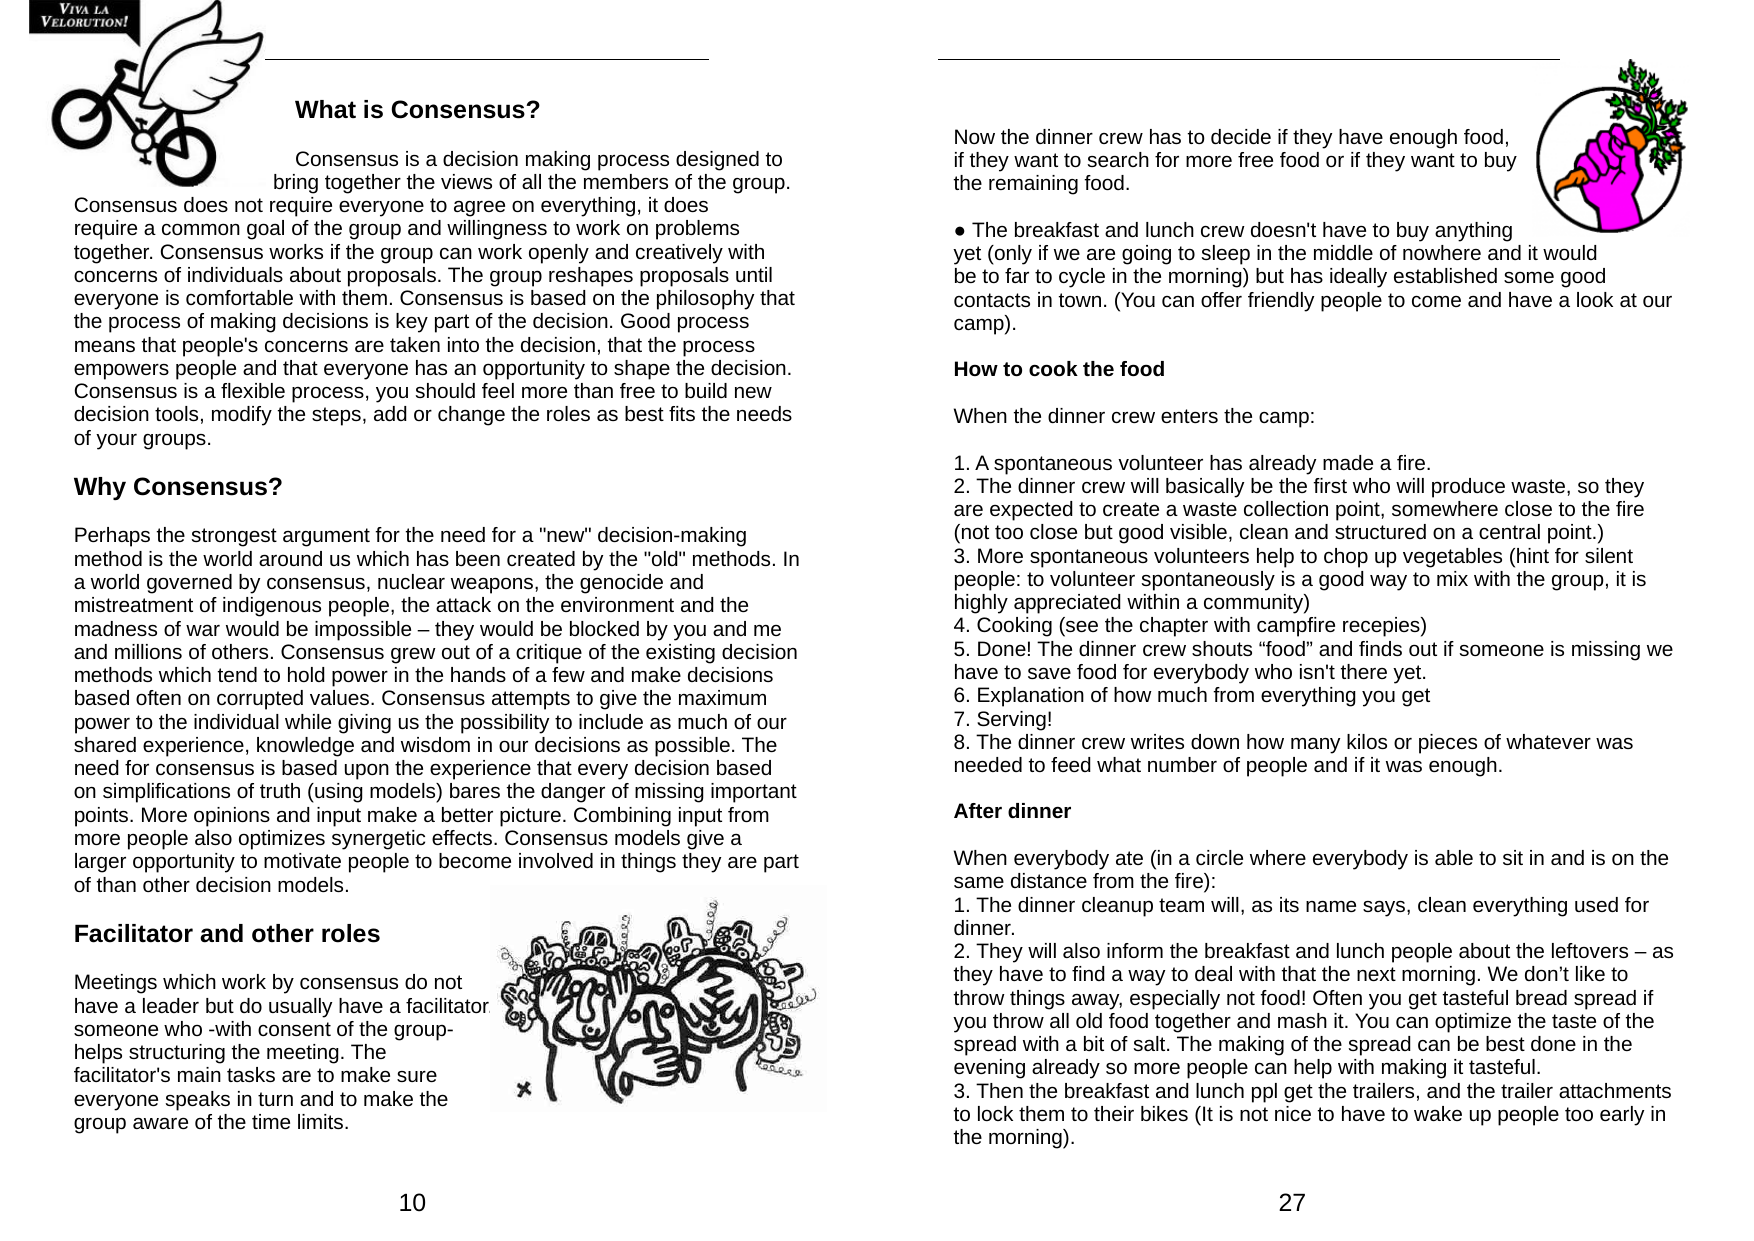

What is Consensus?
			Consensus is a decision making process designed to 		 bring together the views of all the members of the group. Consensus does not require everyone to agree on everything, it does
require a common goal of the group and willingness to work on problems together. Consensus works if the group can work openly and creatively with concerns of individuals about proposals. The group reshapes proposals until everyone is comfortable with them. Consensus is based on the philosophy that the process of making decisions is key part of the decision. Good process means that people's concerns are taken into the decision, that the process empowers people and that everyone has an opportunity to shape the decision. Consensus is a flexible process, you should feel more than free to build new decision tools, modify the steps, add or change the roles as best fits the needs of your groups.
Why Consensus?
Perhaps the strongest argument for the need for a "new" decision-making method is the world around us which has been created by the "old" methods. In a world governed by consensus, nuclear weapons, the genocide and mistreatment of indigenous people, the attack on the environment and the madness of war would be impossible – they would be blocked by you and me and millions of others. Consensus grew out of a critique of the existing decision methods which tend to hold power in the hands of a few and make decisions based often on corrupted values. Consensus attempts to give the maximum power to the individual while giving us the possibility to include as much of our shared experience, knowledge and wisdom in our decisions as possible. The need for consensus is based upon the experience that every decision based on simplifications of truth (using models) bares the danger of missing important points. More opinions and input make a better picture. Combining input from more people also optimizes synergetic effects. Consensus models give a larger opportunity to motivate people to become involved in things they are part of than other decision models.
Facilitator and other roles
Meetings which work by consensus do not
have a leader but do usually have a facilitator. This is
someone who -with consent of the group-
helps structuring the meeting. The
facilitator's main tasks are to make sure
everyone speaks in turn and to make the
group aware of the time limits.
Now the dinner crew has to decide if they have enough food,
if they want to search for more free food or if they want to buy
the remaining food.
● The breakfast and lunch crew doesn't have to buy anything
yet (only if we are going to sleep in the middle of nowhere and it would
be to far to cycle in the morning) but has ideally established some good contacts in town. (You can offer friendly people to come and have a look at our camp).
How to cook the food
When the dinner crew enters the camp:
1. A spontaneous volunteer has already made a fire.
2. The dinner crew will basically be the first who will produce waste, so they are expected to create a waste collection point, somewhere close to the fire (not too close but good visible, clean and structured on a central point.)
3. More spontaneous volunteers help to chop up vegetables (hint for silent people: to volunteer spontaneously is a good way to mix with the group, it is highly appreciated within a community)
4. Cooking (see the chapter with campfire recepies)
5. Done! The dinner crew shouts “food” and finds out if someone is missing we
have to save food for everybody who isn't there yet.
6. Explanation of how much from everything you get
7. Serving!
8. The dinner crew writes down how many kilos or pieces of whatever was needed to feed what number of people and if it was enough.
After dinner
When everybody ate (in a circle where everybody is able to sit in and is on the same distance from the fire):
1. The dinner cleanup team will, as its name says, clean everything used for dinner.
2. They will also inform the breakfast and lunch people about the leftovers – as they have to find a way to deal with that the next morning. We don’t like to throw things away, especially not food! Often you get tasteful bread spread if you throw all old food together and mash it. You can optimize the taste of the spread with a bit of salt. The making of the spread can be best done in the
evening already so more people can help with making it tasteful.
3. Then the breakfast and lunch ppl get the trailers, and the trailer attachments to lock them to their bikes (It is not nice to have to wake up people too early in the morning).
10
27